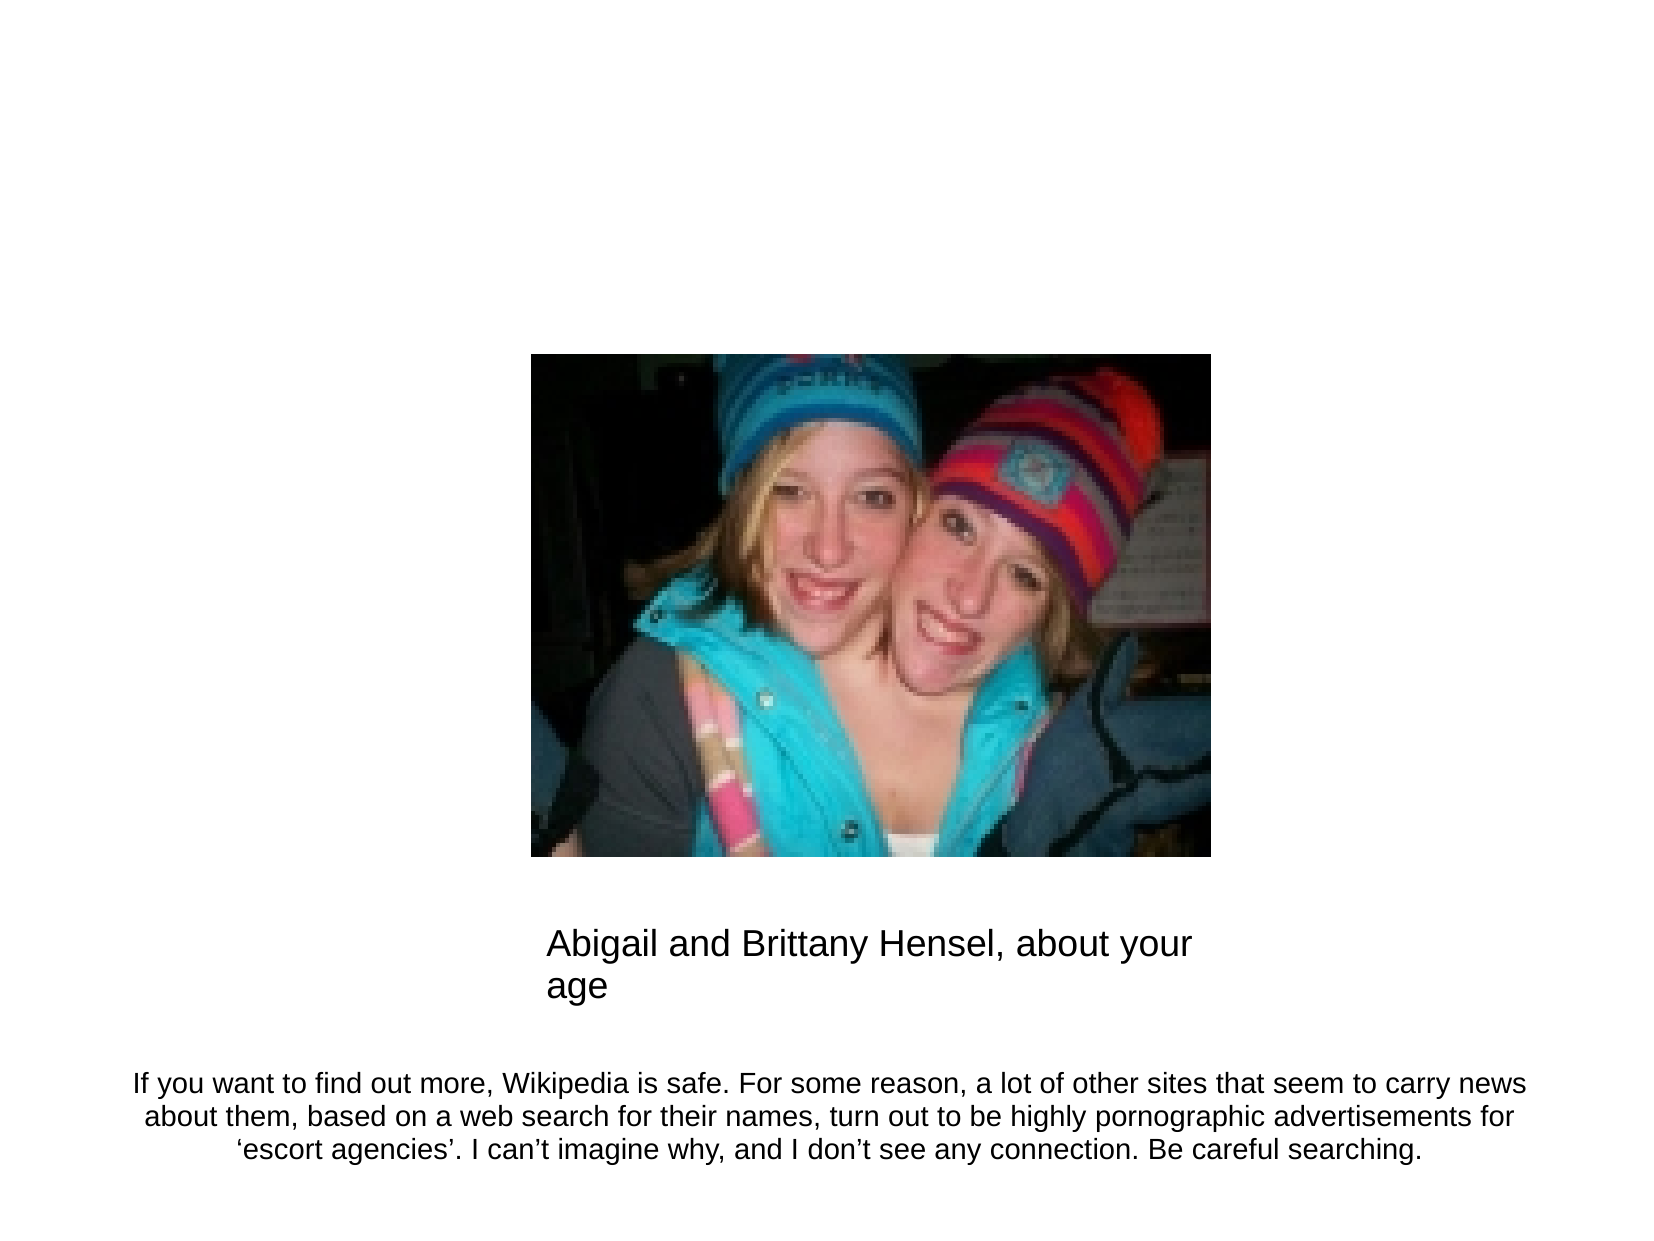

Abigail and Brittany Hensel, about your age
If you want to find out more, Wikipedia is safe. For some reason, a lot of other sites that seem to carry news about them, based on a web search for their names, turn out to be highly pornographic advertisements for ‘escort agencies’. I can’t imagine why, and I don’t see any connection. Be careful searching.